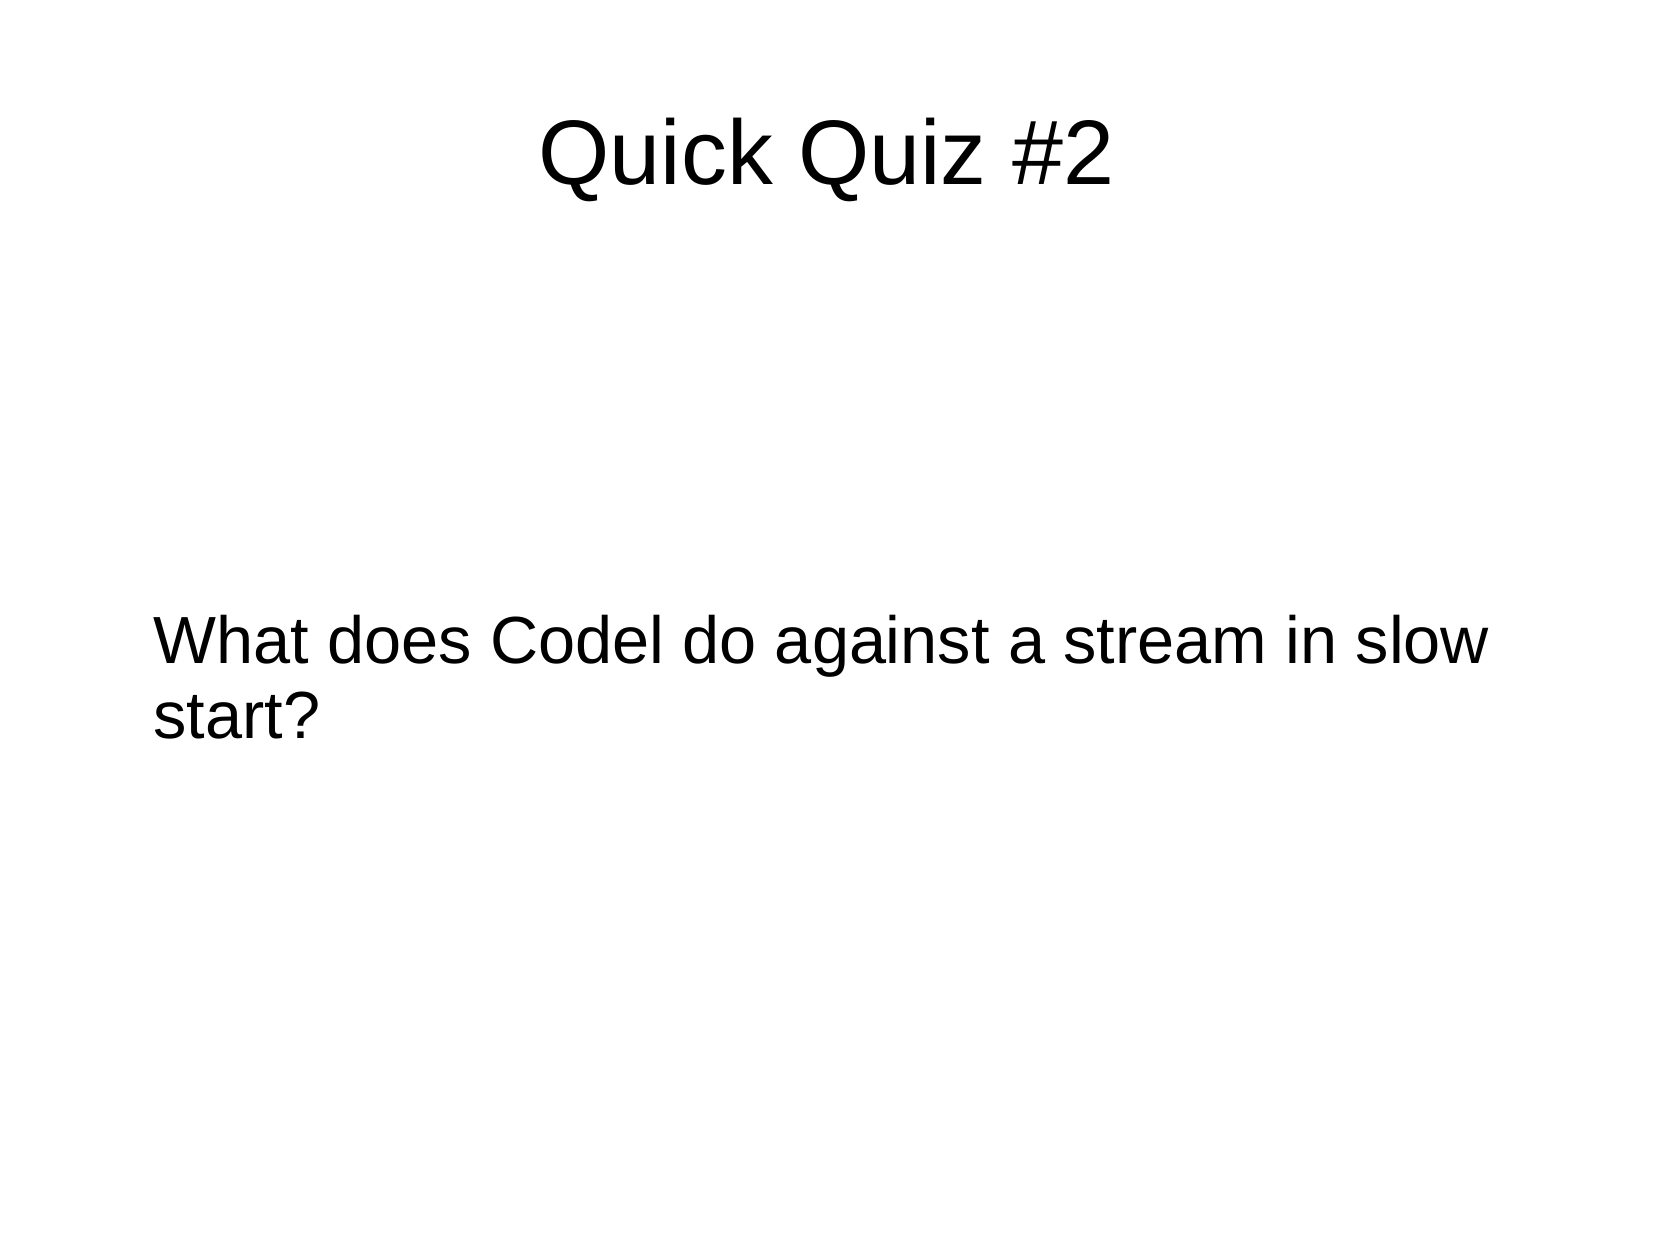

# Quick Quiz #2
What does Codel do against a stream in slow start?